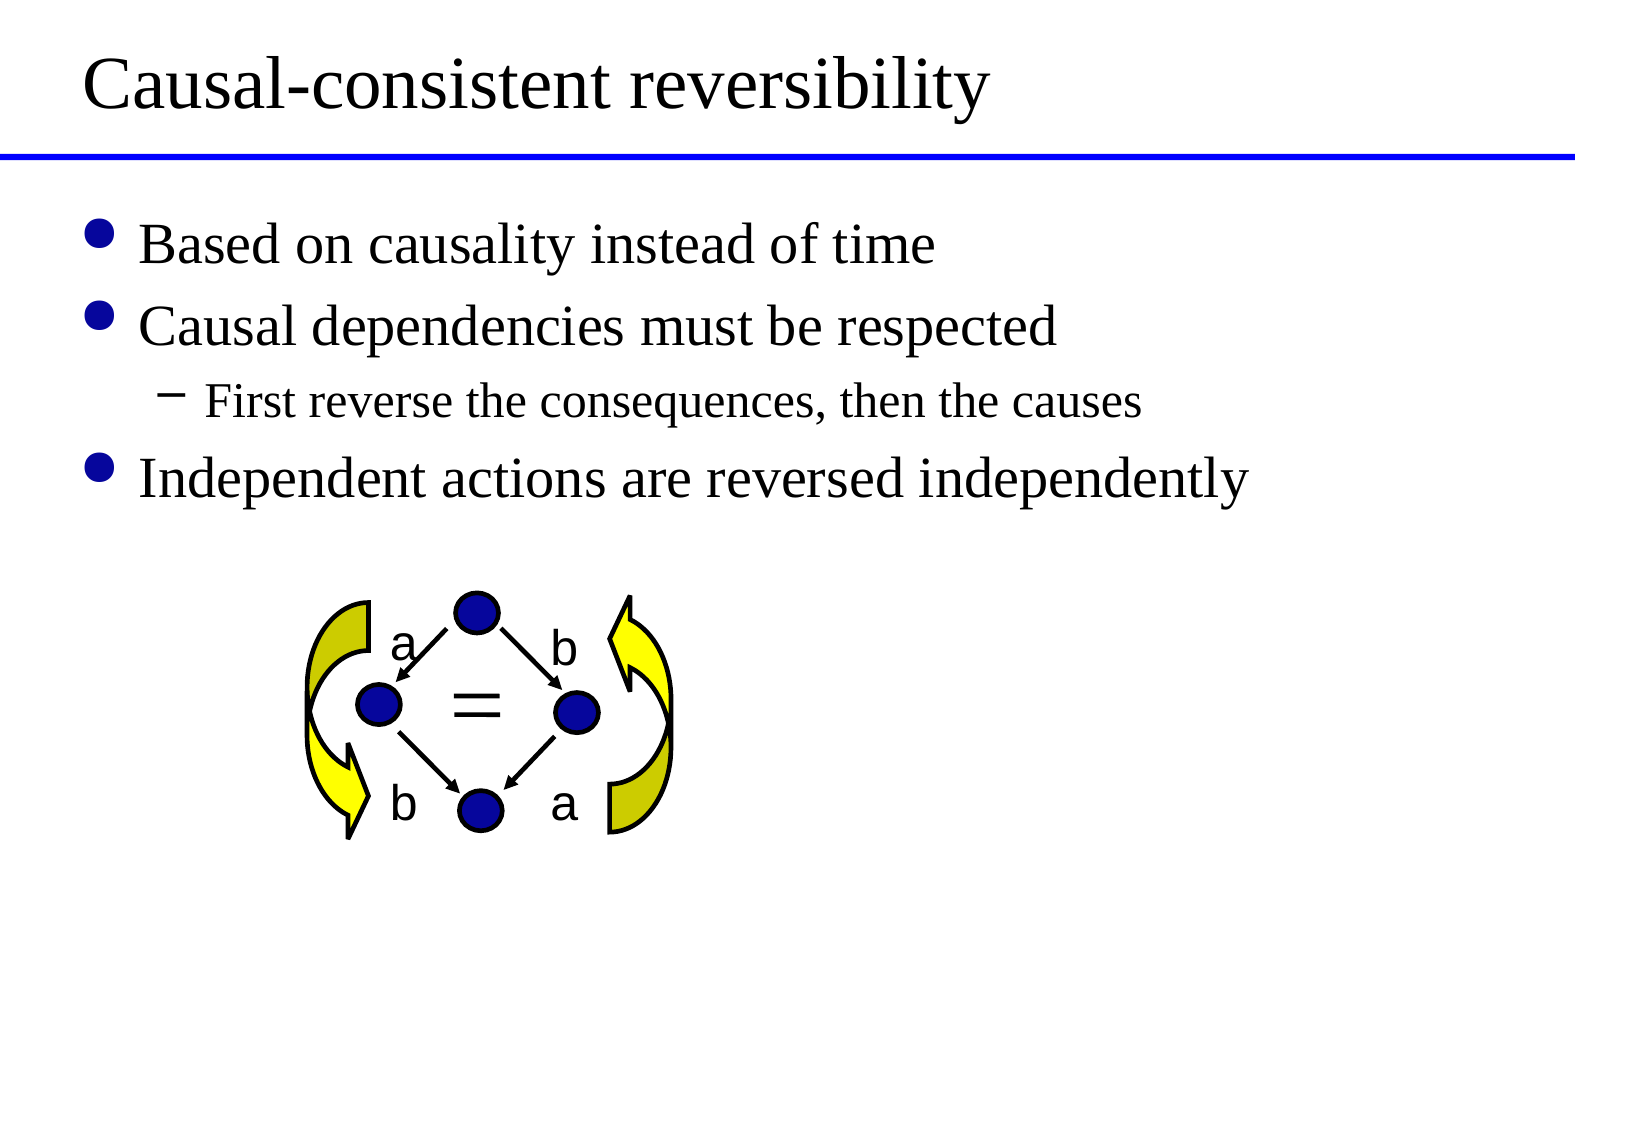

# Causal-consistent reversibility
Based on causality instead of time
Causal dependencies must be respected
First reverse the consequences, then the causes
Independent actions are reversed independently
a
b
a
b